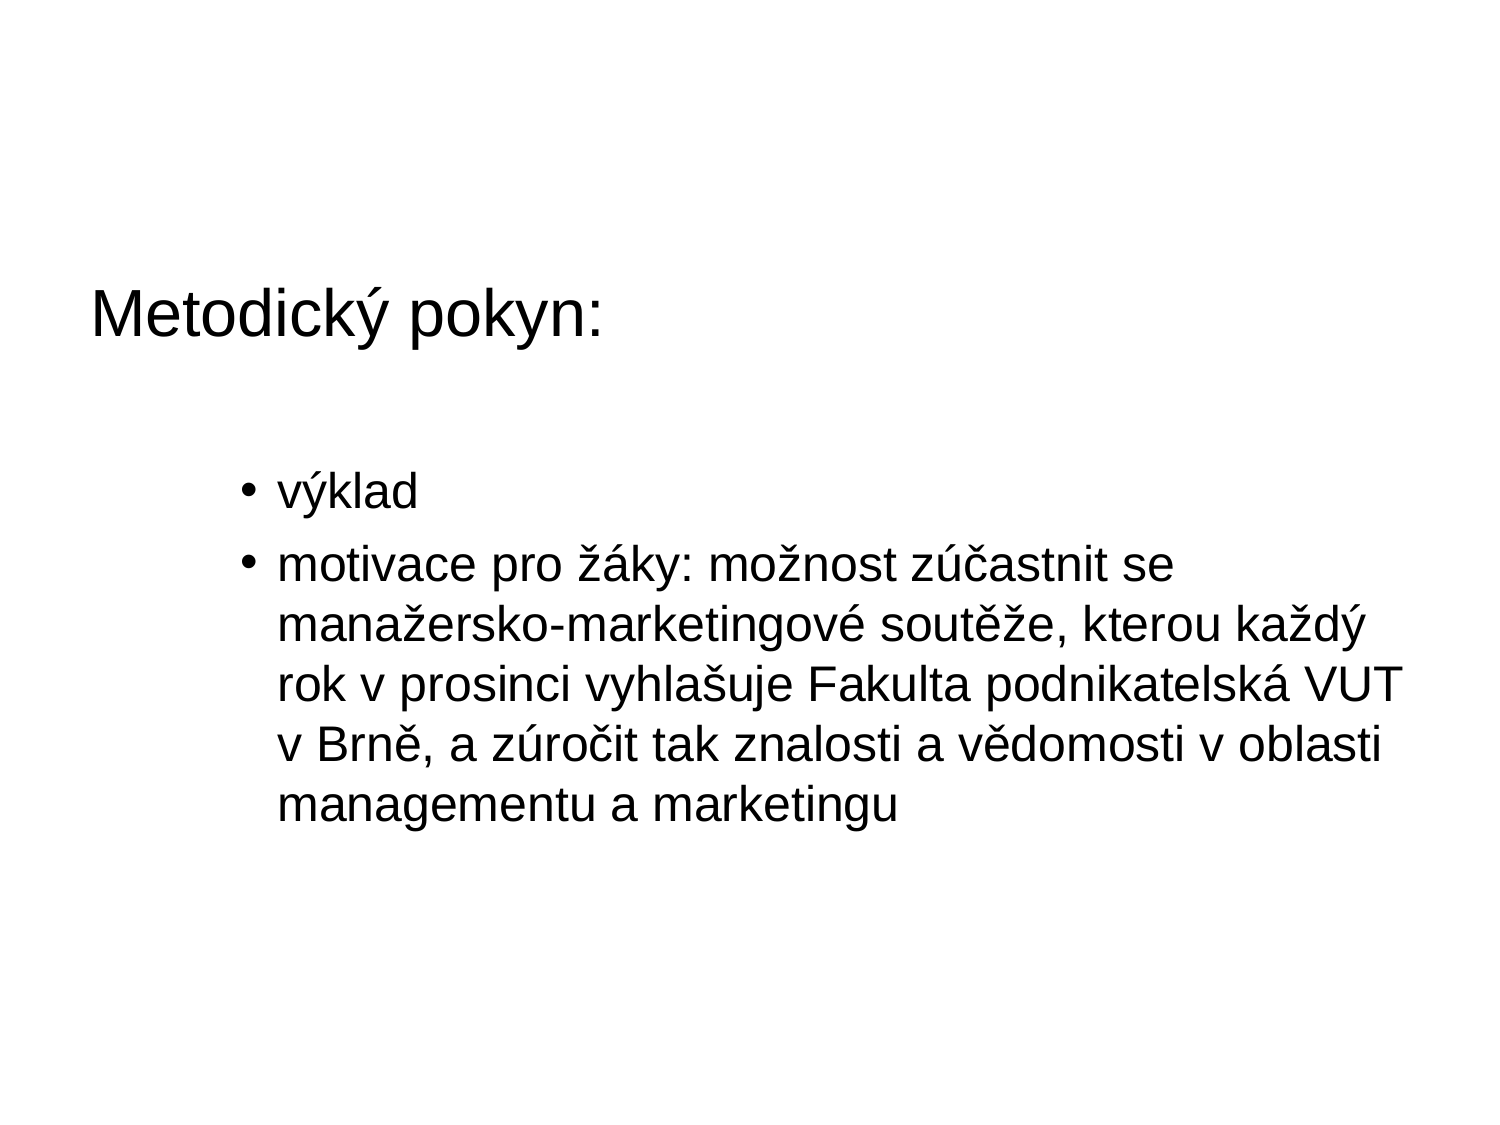

# Metodický pokyn:
výklad
motivace pro žáky: možnost zúčastnit se manažersko-marketingové soutěže, kterou každý rok v prosinci vyhlašuje Fakulta podnikatelská VUT v Brně, a zúročit tak znalosti a vědomosti v oblasti managementu a marketingu